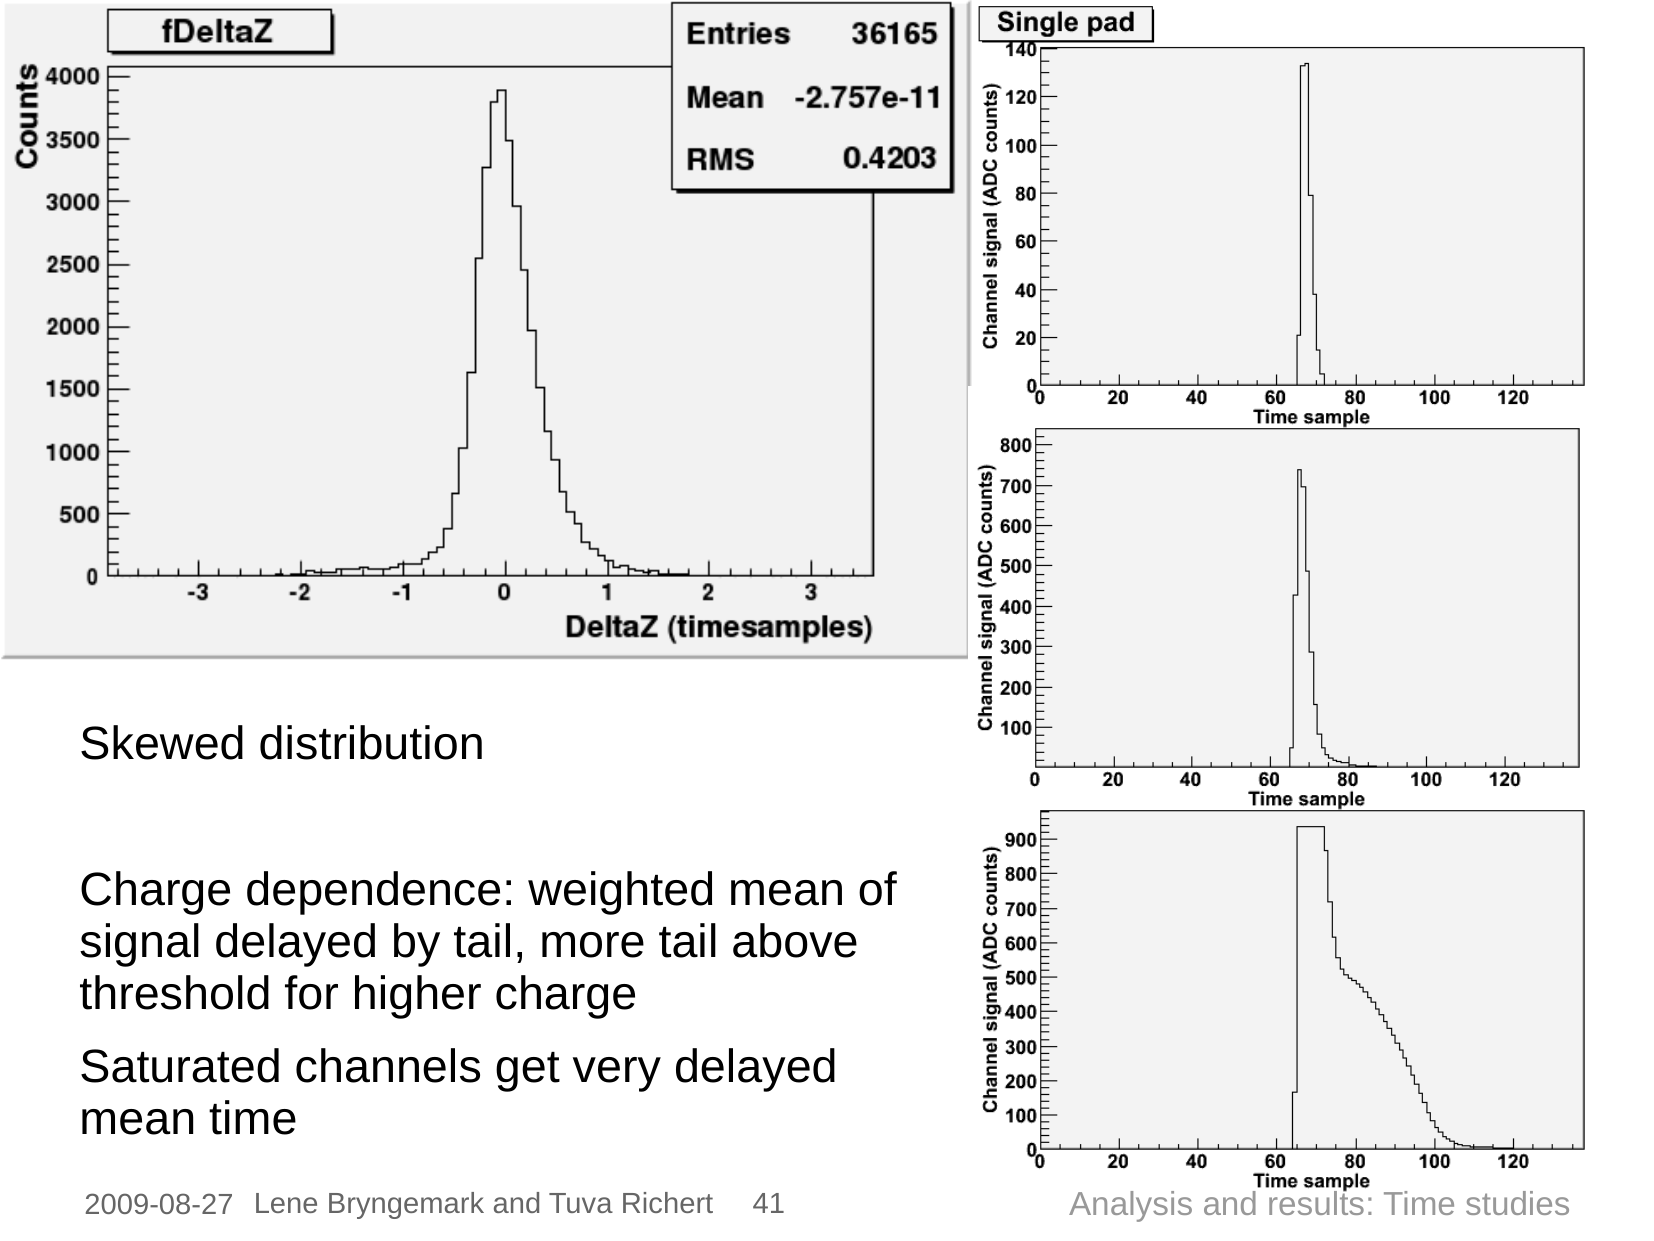

# Skewed distribution
Charge dependence: weighted mean of signal delayed by tail, more tail above threshold for higher charge
Saturated channels get very delayed mean time
Result: z resolution is 0.781 ± 0.007 mm
Analysis and results: Time studies
Lene Bryngemark and Tuva Richert
41
2009-08-27